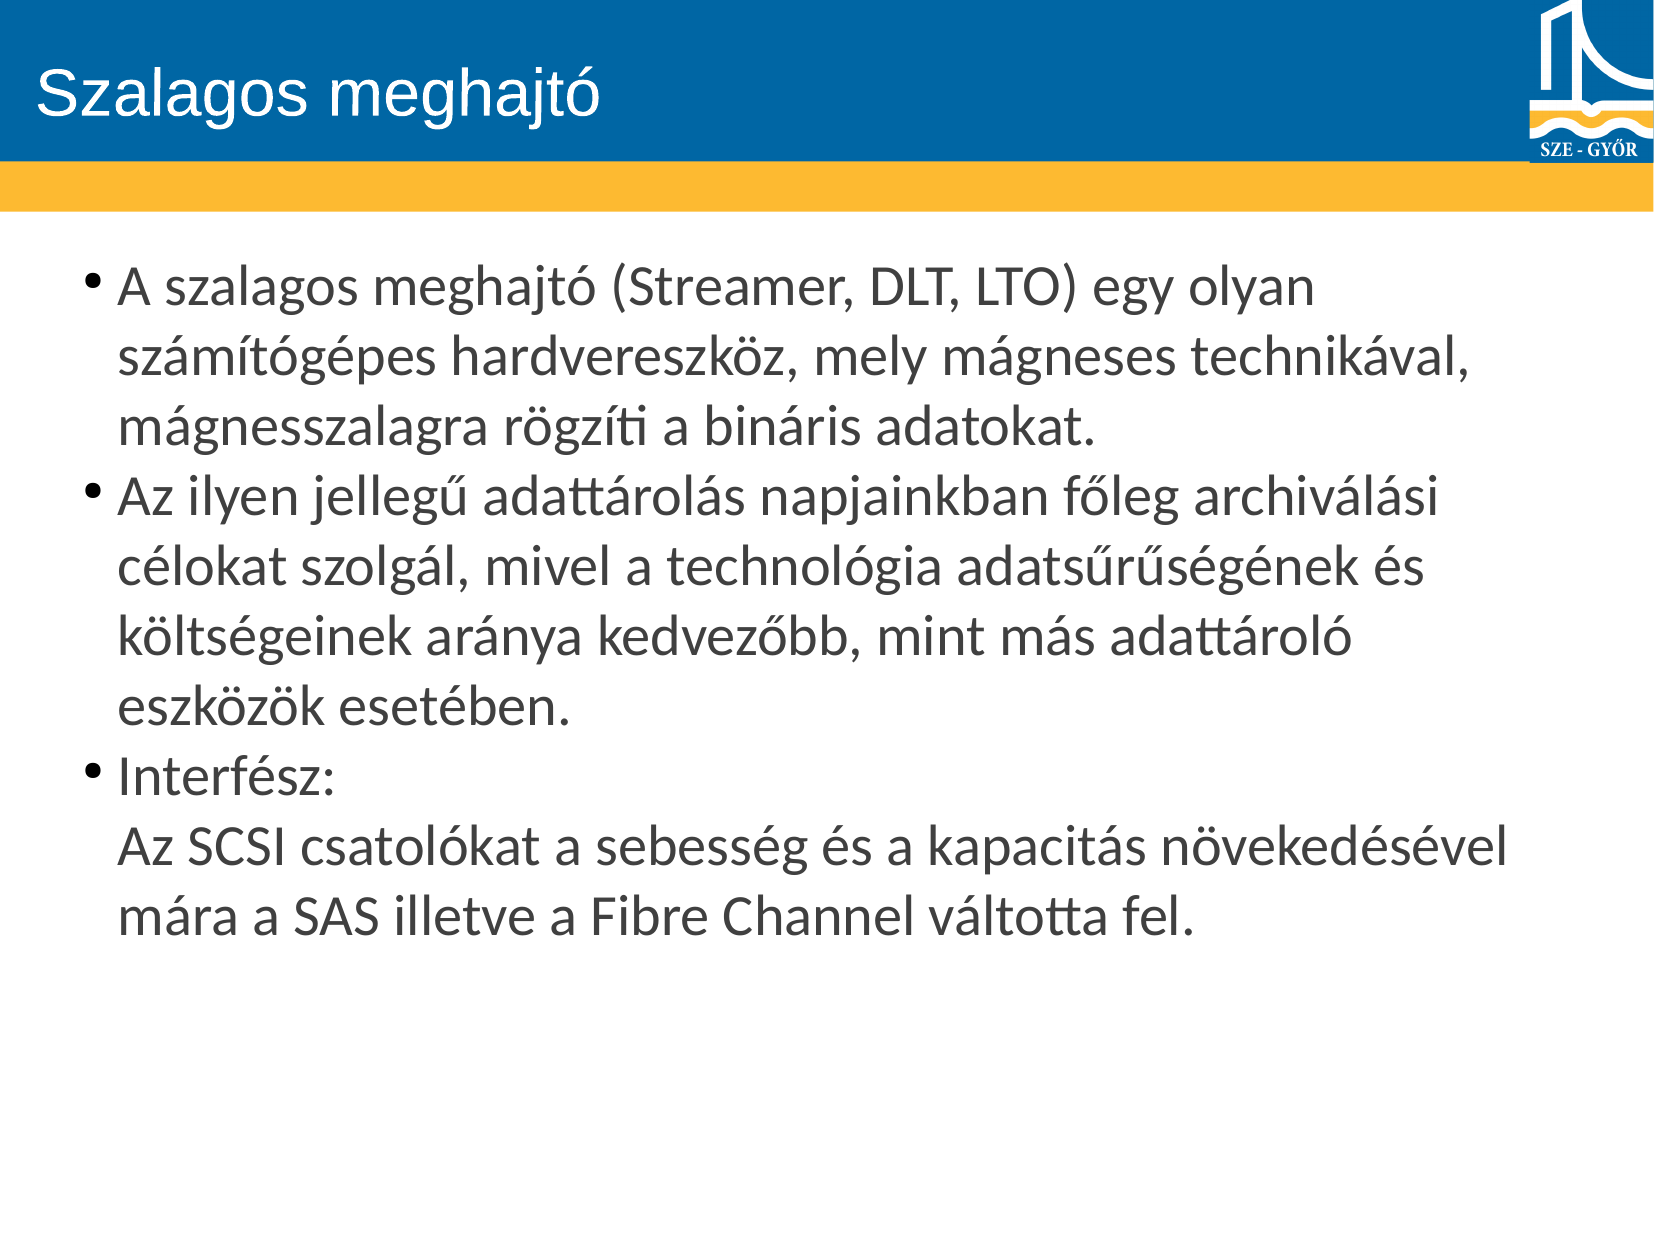

Szalagos meghajtó
A szalagos meghajtó (Streamer, DLT, LTO) egy olyan számítógépes hardvereszköz, mely mágneses technikával, mágnesszalagra rögzíti a bináris adatokat.
Az ilyen jellegű adattárolás napjainkban főleg archiválási célokat szolgál, mivel a technológia adatsűrűségének és költségeinek aránya kedvezőbb, mint más adattároló eszközök esetében.
Interfész:
Az SCSI csatolókat a sebesség és a kapacitás növekedésével mára a SAS illetve a Fibre Channel váltotta fel.